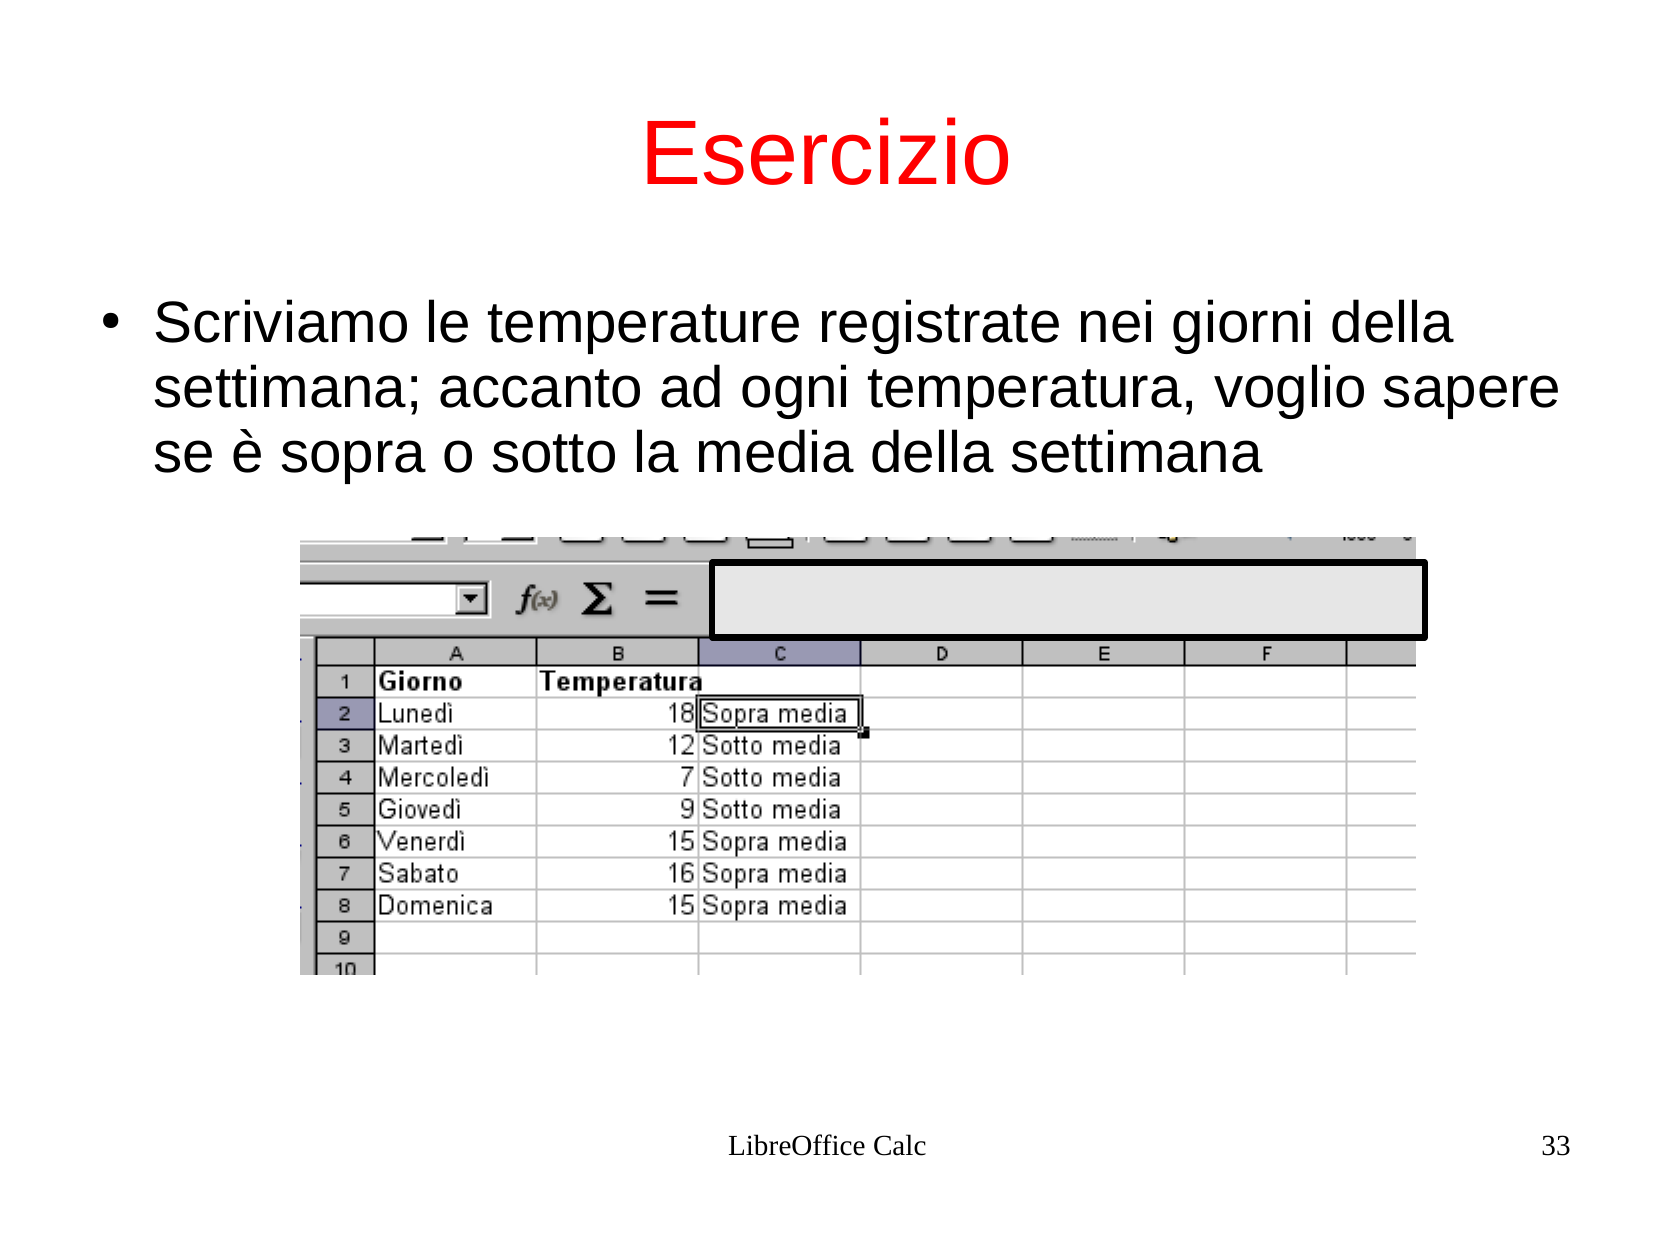

# Esercizio
Scriviamo le temperature registrate nei giorni della settimana; accanto ad ogni temperatura, voglio sapere se è sopra o sotto la media della settimana
LibreOffice Calc
33